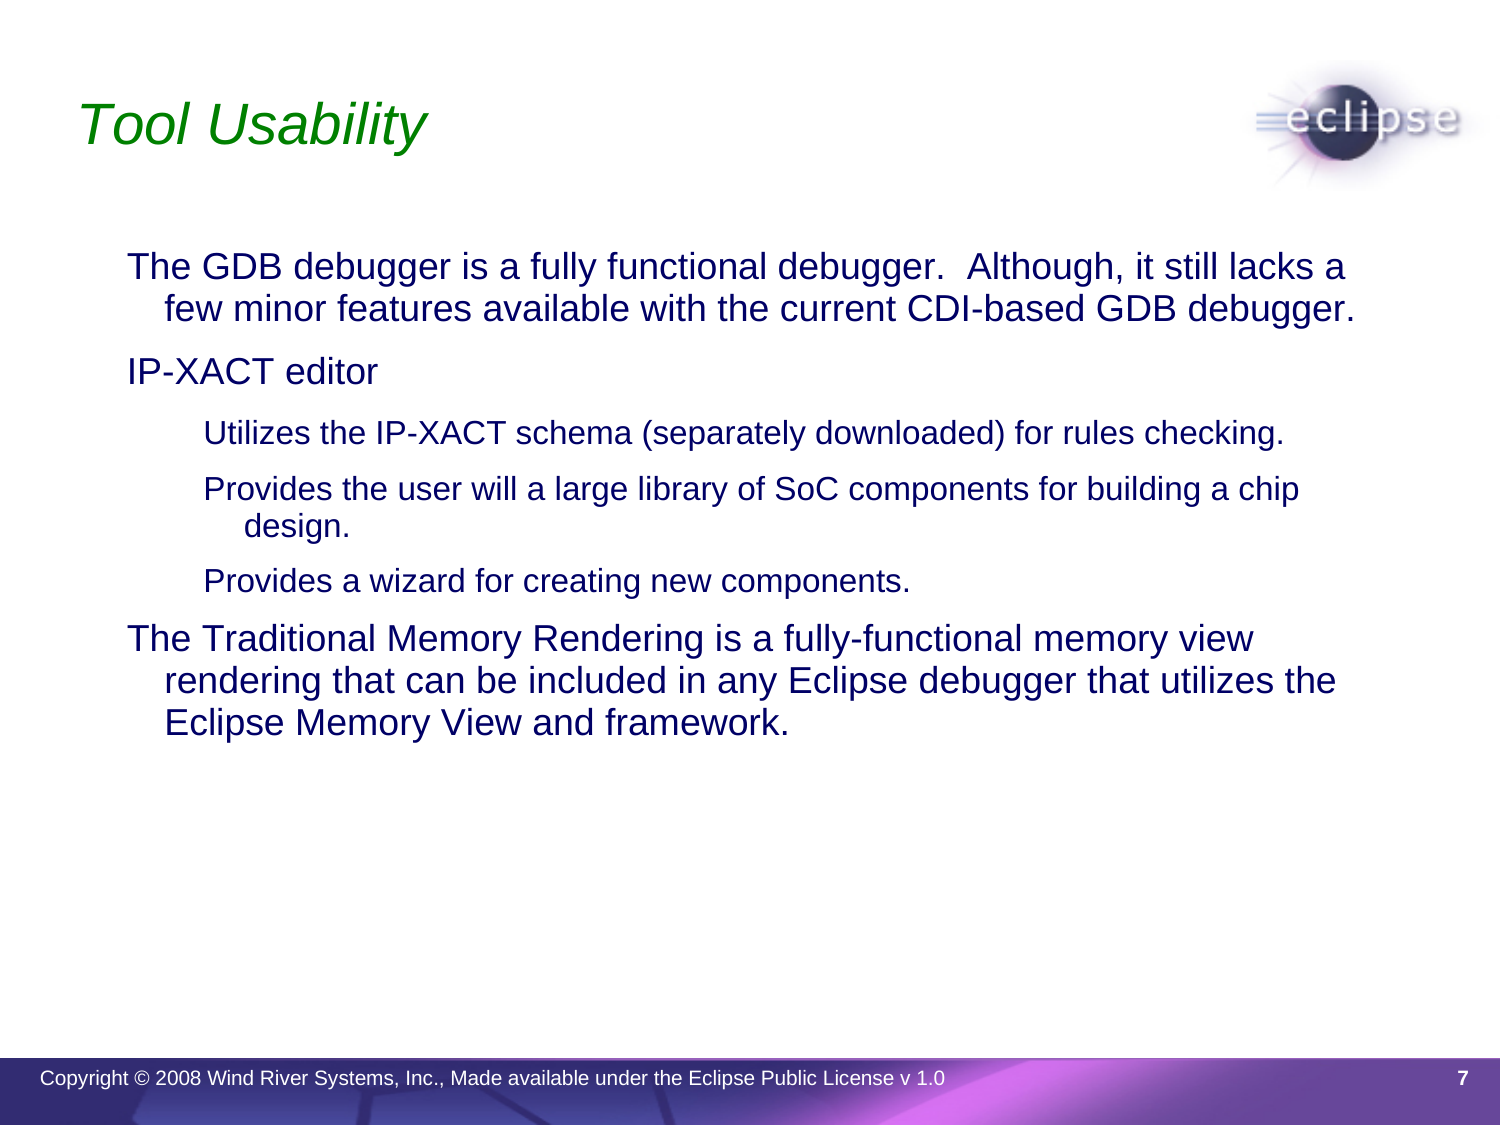

# Tool Usability
The GDB debugger is a fully functional debugger. Although, it still lacks a few minor features available with the current CDI-based GDB debugger.
IP-XACT editor
Utilizes the IP-XACT schema (separately downloaded) for rules checking.
Provides the user will a large library of SoC components for building a chip design.
Provides a wizard for creating new components.
The Traditional Memory Rendering is a fully-functional memory view rendering that can be included in any Eclipse debugger that utilizes the Eclipse Memory View and framework.